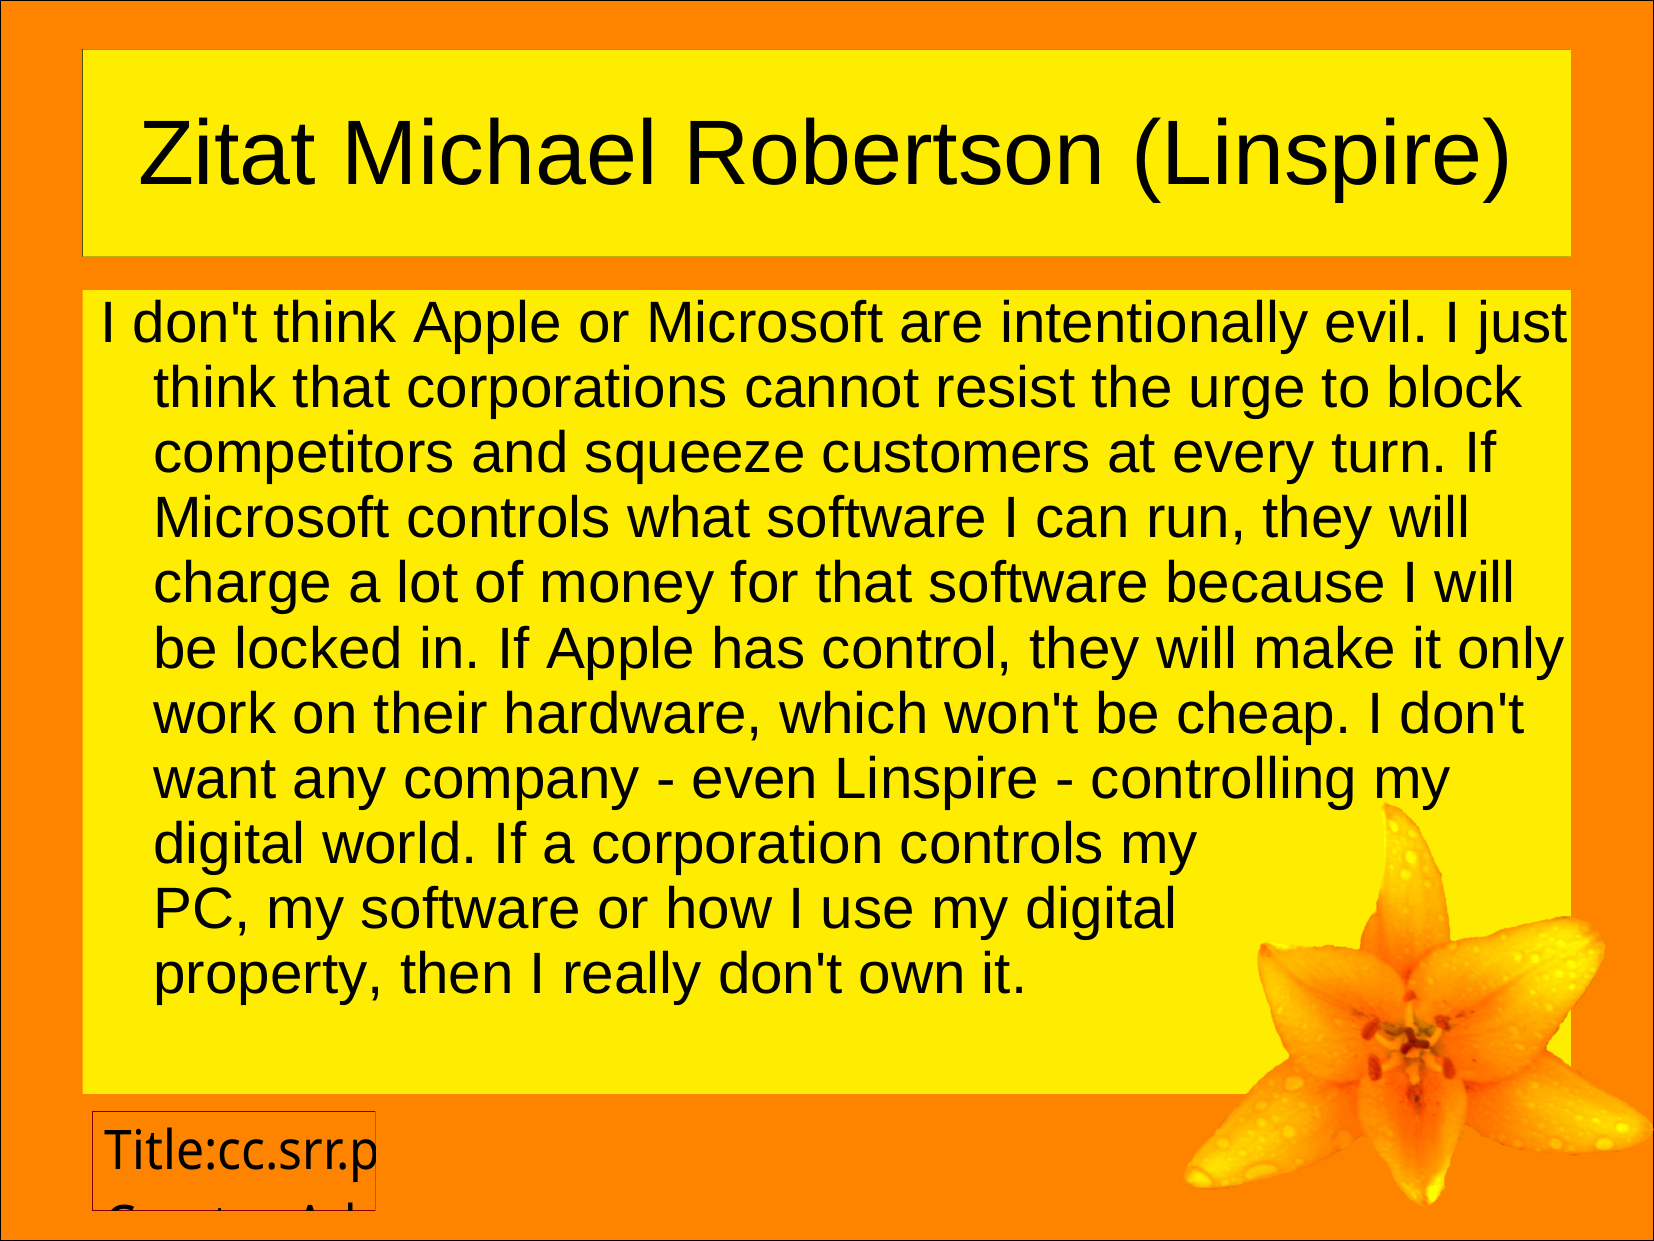

# Zitat Michael Robertson (Linspire)
I don't think Apple or Microsoft are intentionally evil. I just think that corporations cannot resist the urge to block competitors and squeeze customers at every turn. If Microsoft controls what software I can run, they will charge a lot of money for that software because I will be locked in. If Apple has control, they will make it only work on their hardware, which won't be cheap. I don't want any company - even Linspire - controlling my digital world. If a corporation controls my
PC, my software or how I use my digital
property, then I really don't own it.